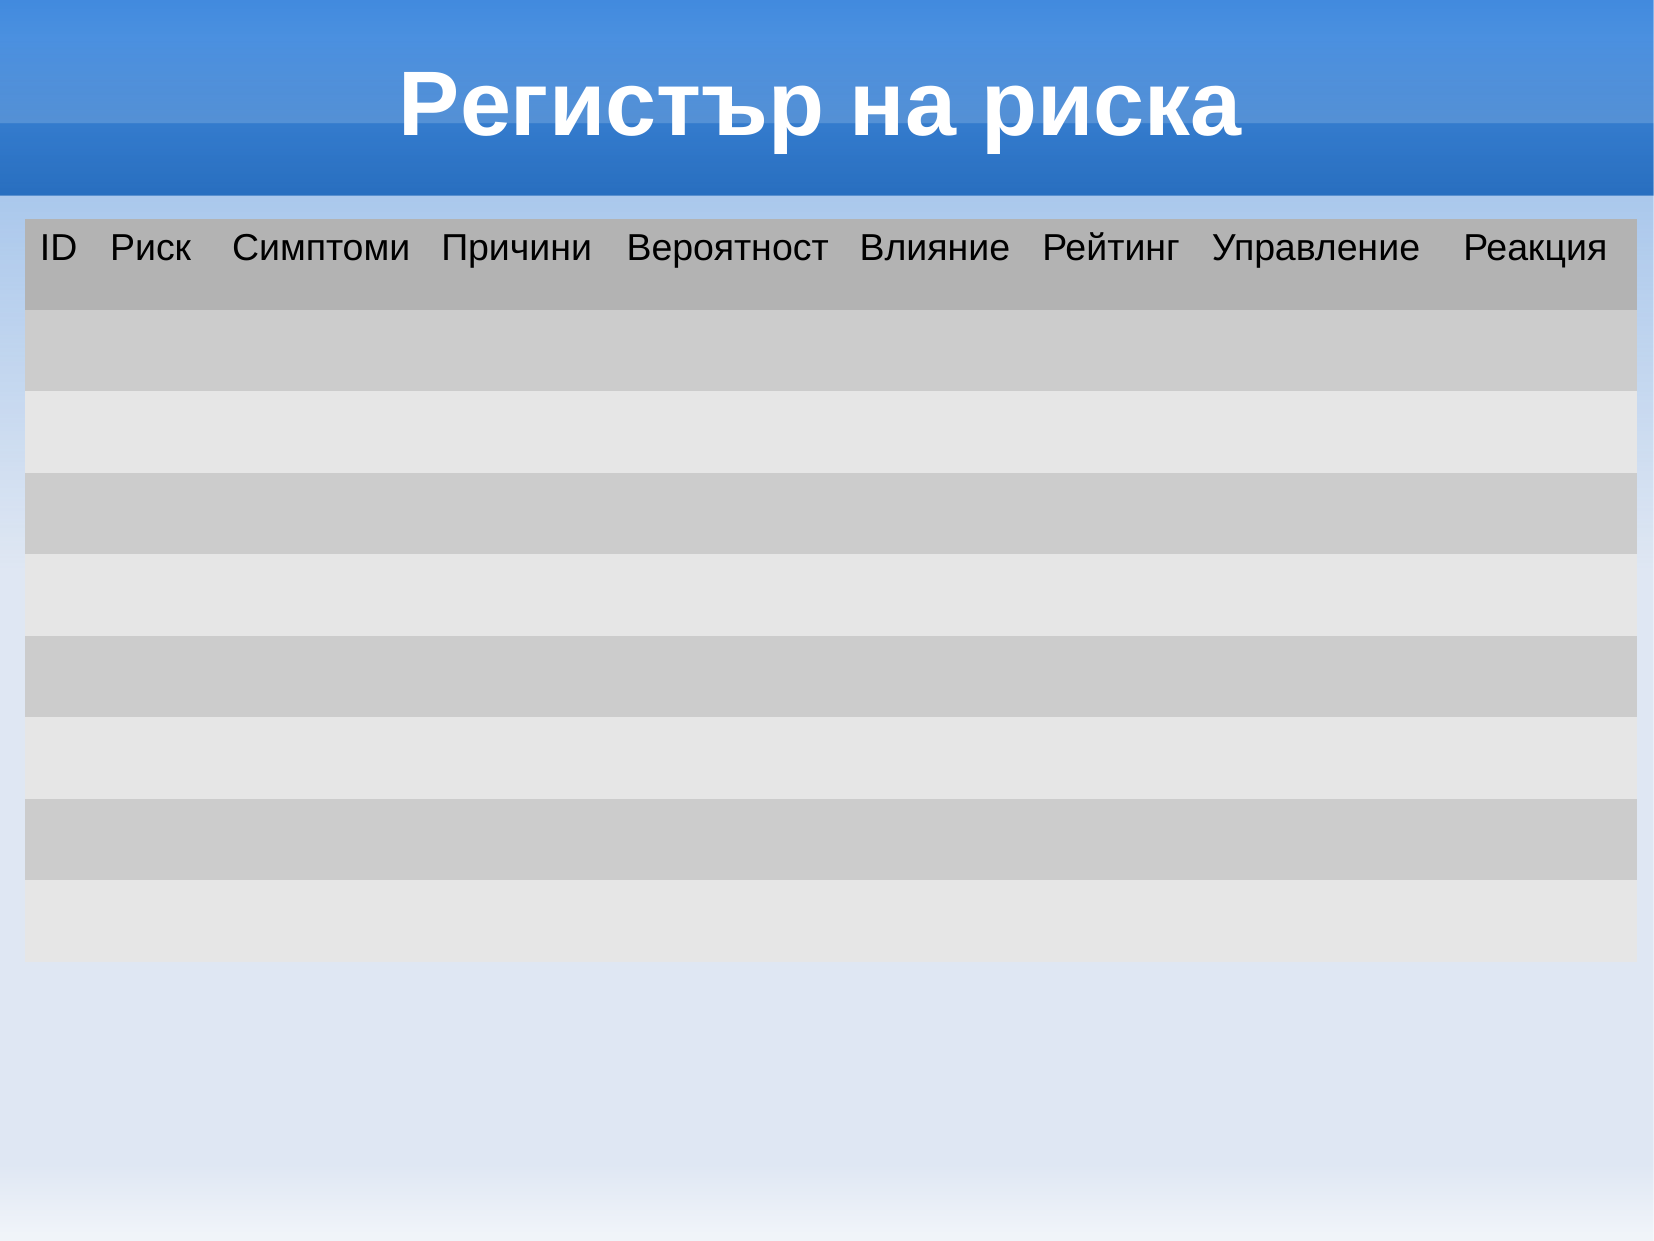

# Регистър на риска
| ID | Риск | Симптоми | Причини | Вероятност | Влияние | Рейтинг | Управление | Реакция |
| --- | --- | --- | --- | --- | --- | --- | --- | --- |
| | | | | | | | | |
| | | | | | | | | |
| | | | | | | | | |
| | | | | | | | | |
| | | | | | | | | |
| | | | | | | | | |
| | | | | | | | | |
| | | | | | | | | |